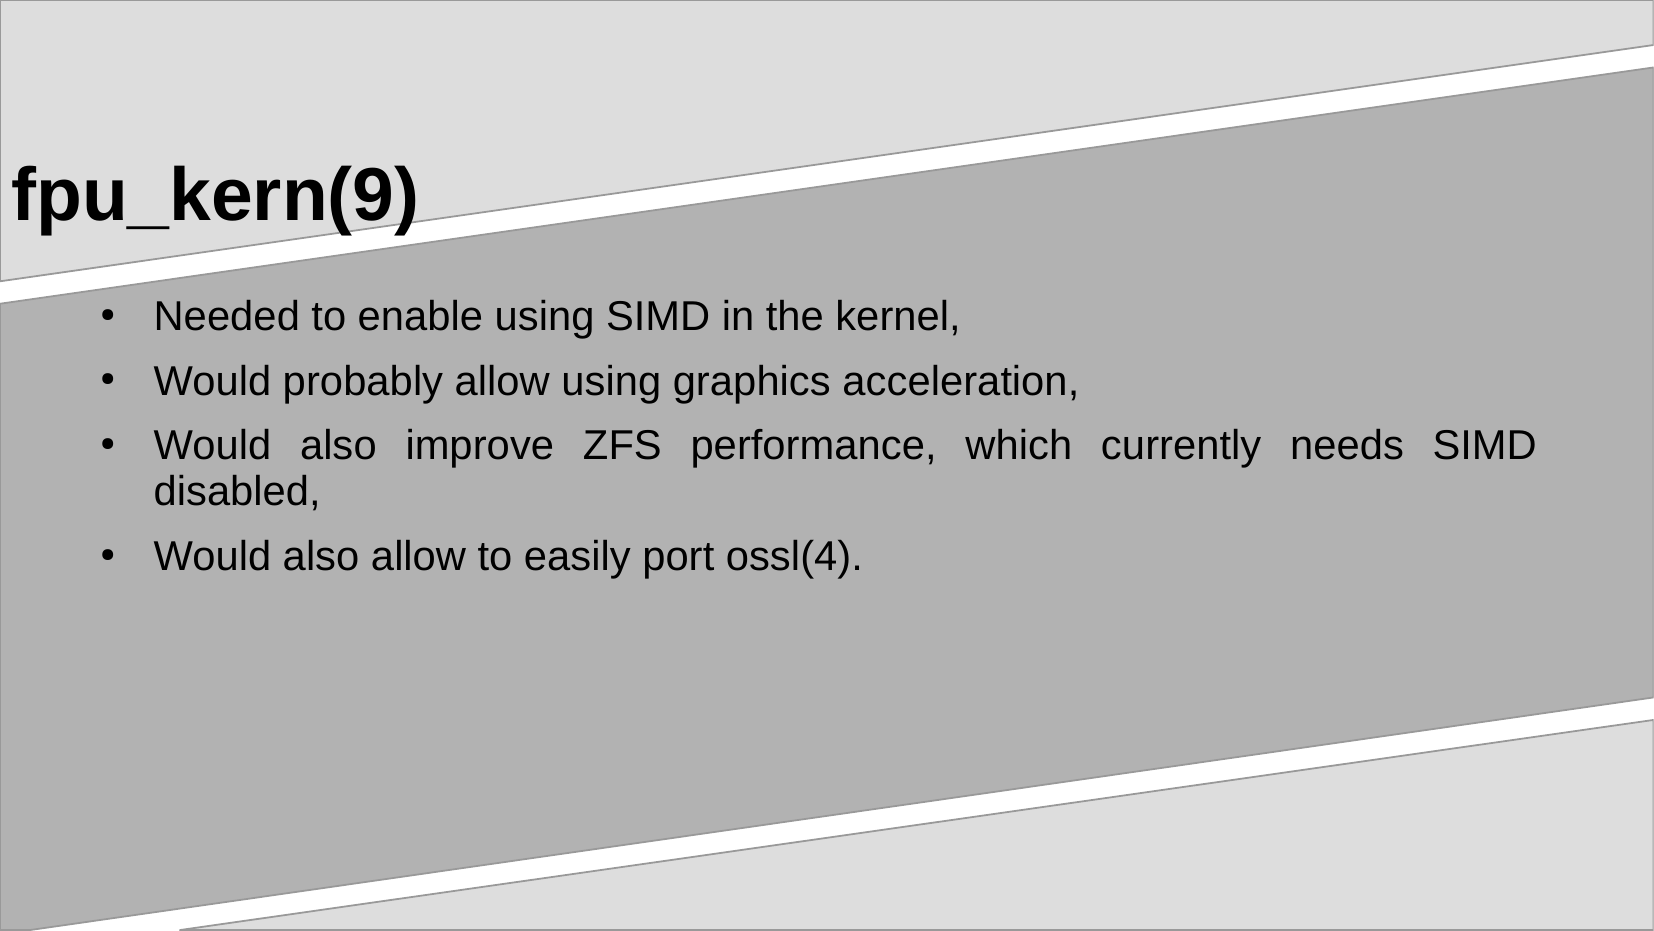

# fpu_kern(9)
Needed to enable using SIMD in the kernel,
Would probably allow using graphics acceleration,
Would also improve ZFS performance, which currently needs SIMD disabled,
Would also allow to easily port ossl(4).